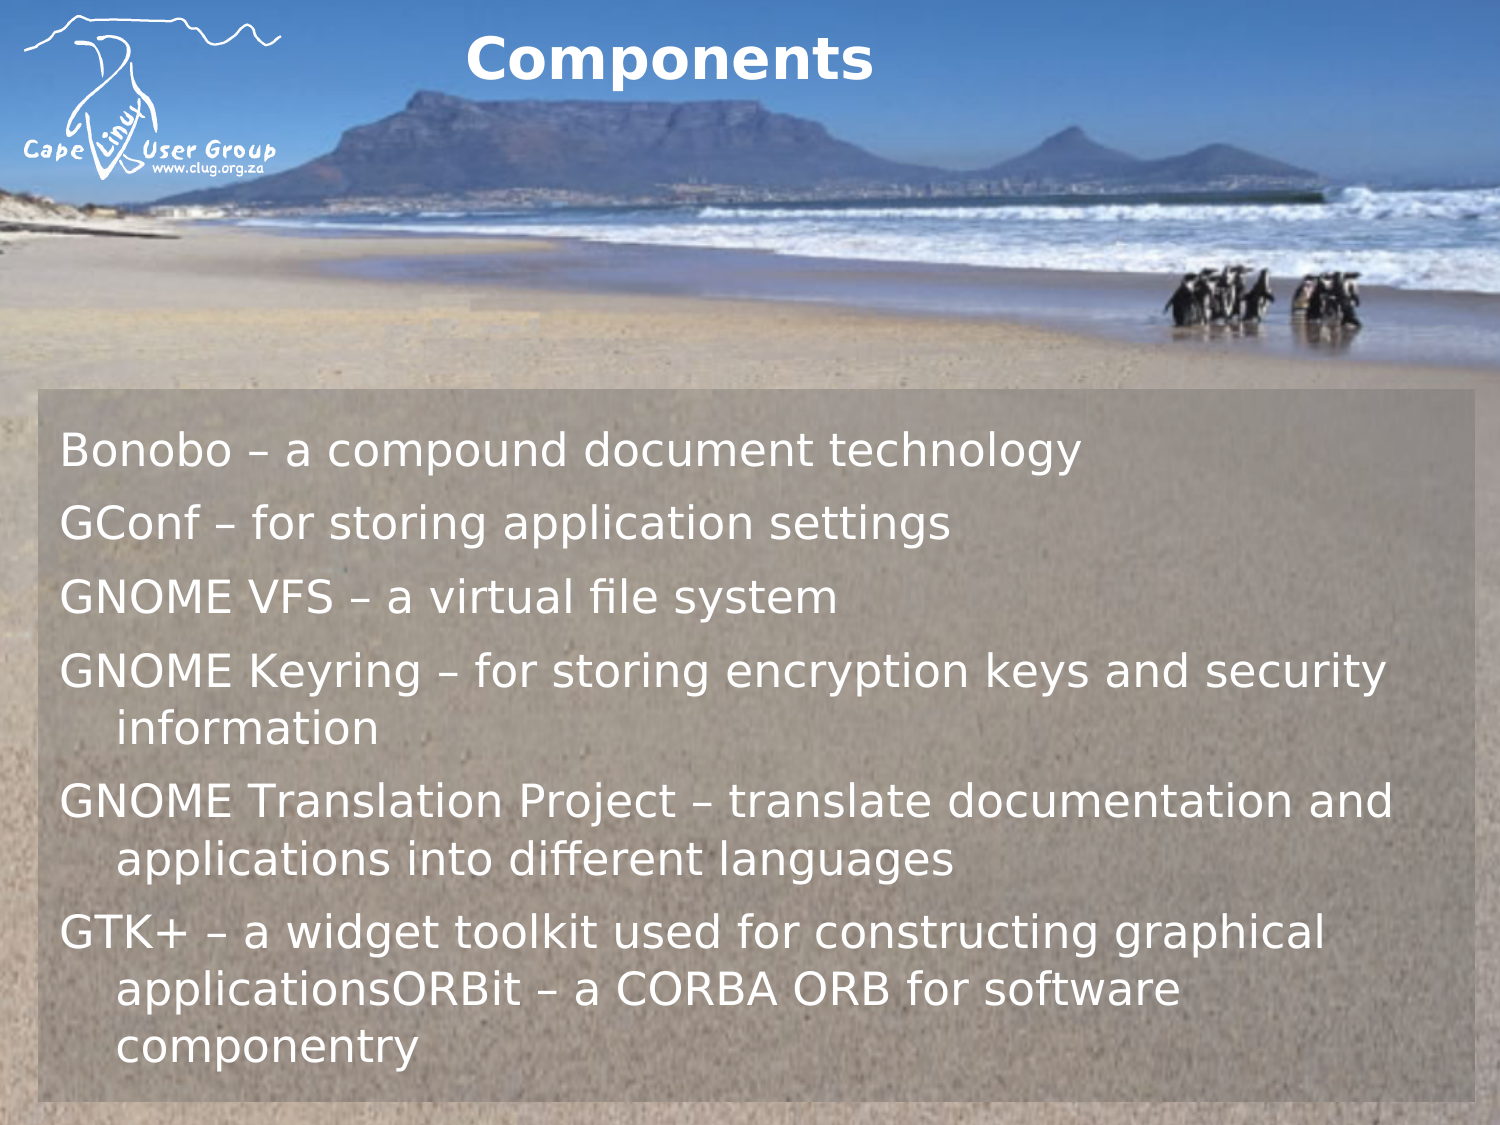

# Components
Bonobo – a compound document technology
GConf – for storing application settings
GNOME VFS – a virtual file system
GNOME Keyring – for storing encryption keys and security information
GNOME Translation Project – translate documentation and applications into different languages
GTK+ – a widget toolkit used for constructing graphical applicationsORBit – a CORBA ORB for software componentry